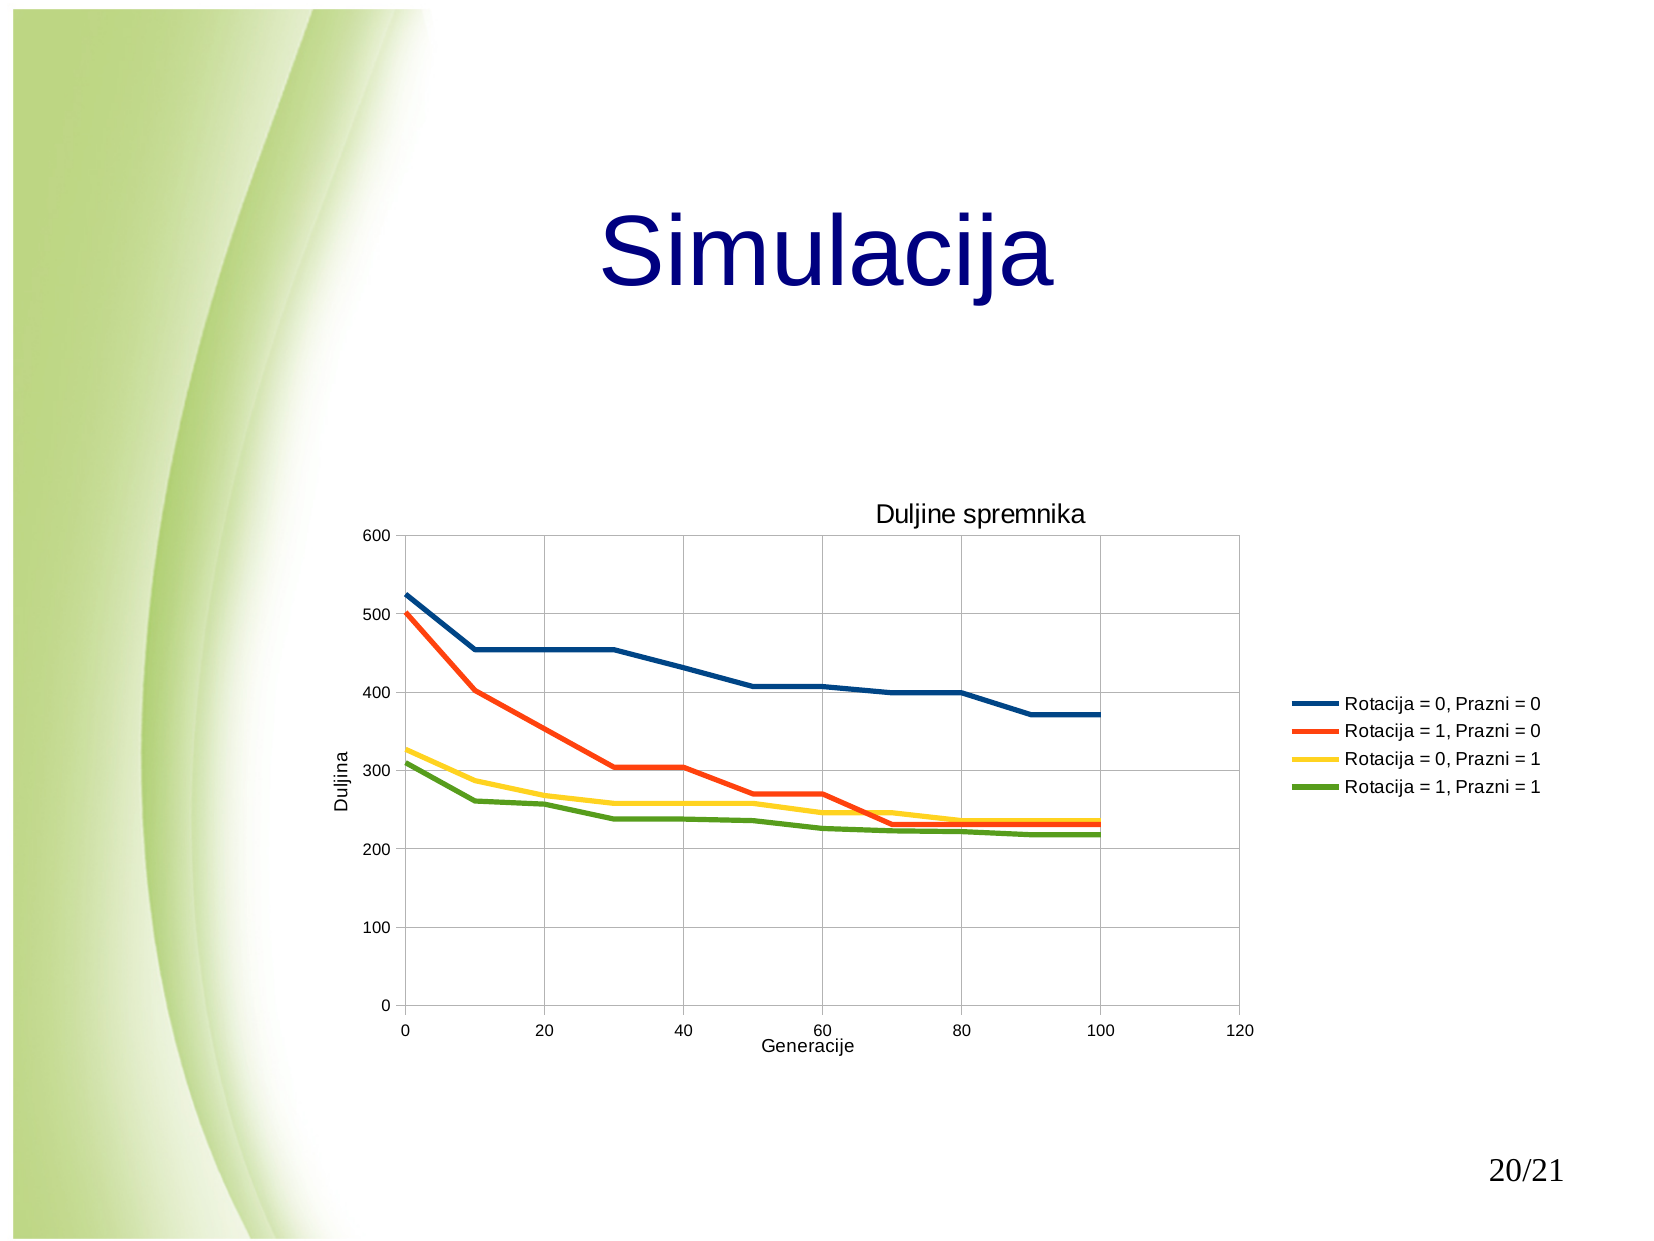

# Simulacija
### Chart: Duljine spremnika
| Category | Rotacija = 0, Prazni = 0 | Rotacija = 1, Prazni = 0 | Rotacija = 0, Prazni = 1 | Rotacija = 1, Prazni = 1 |
|---|---|---|---|---|